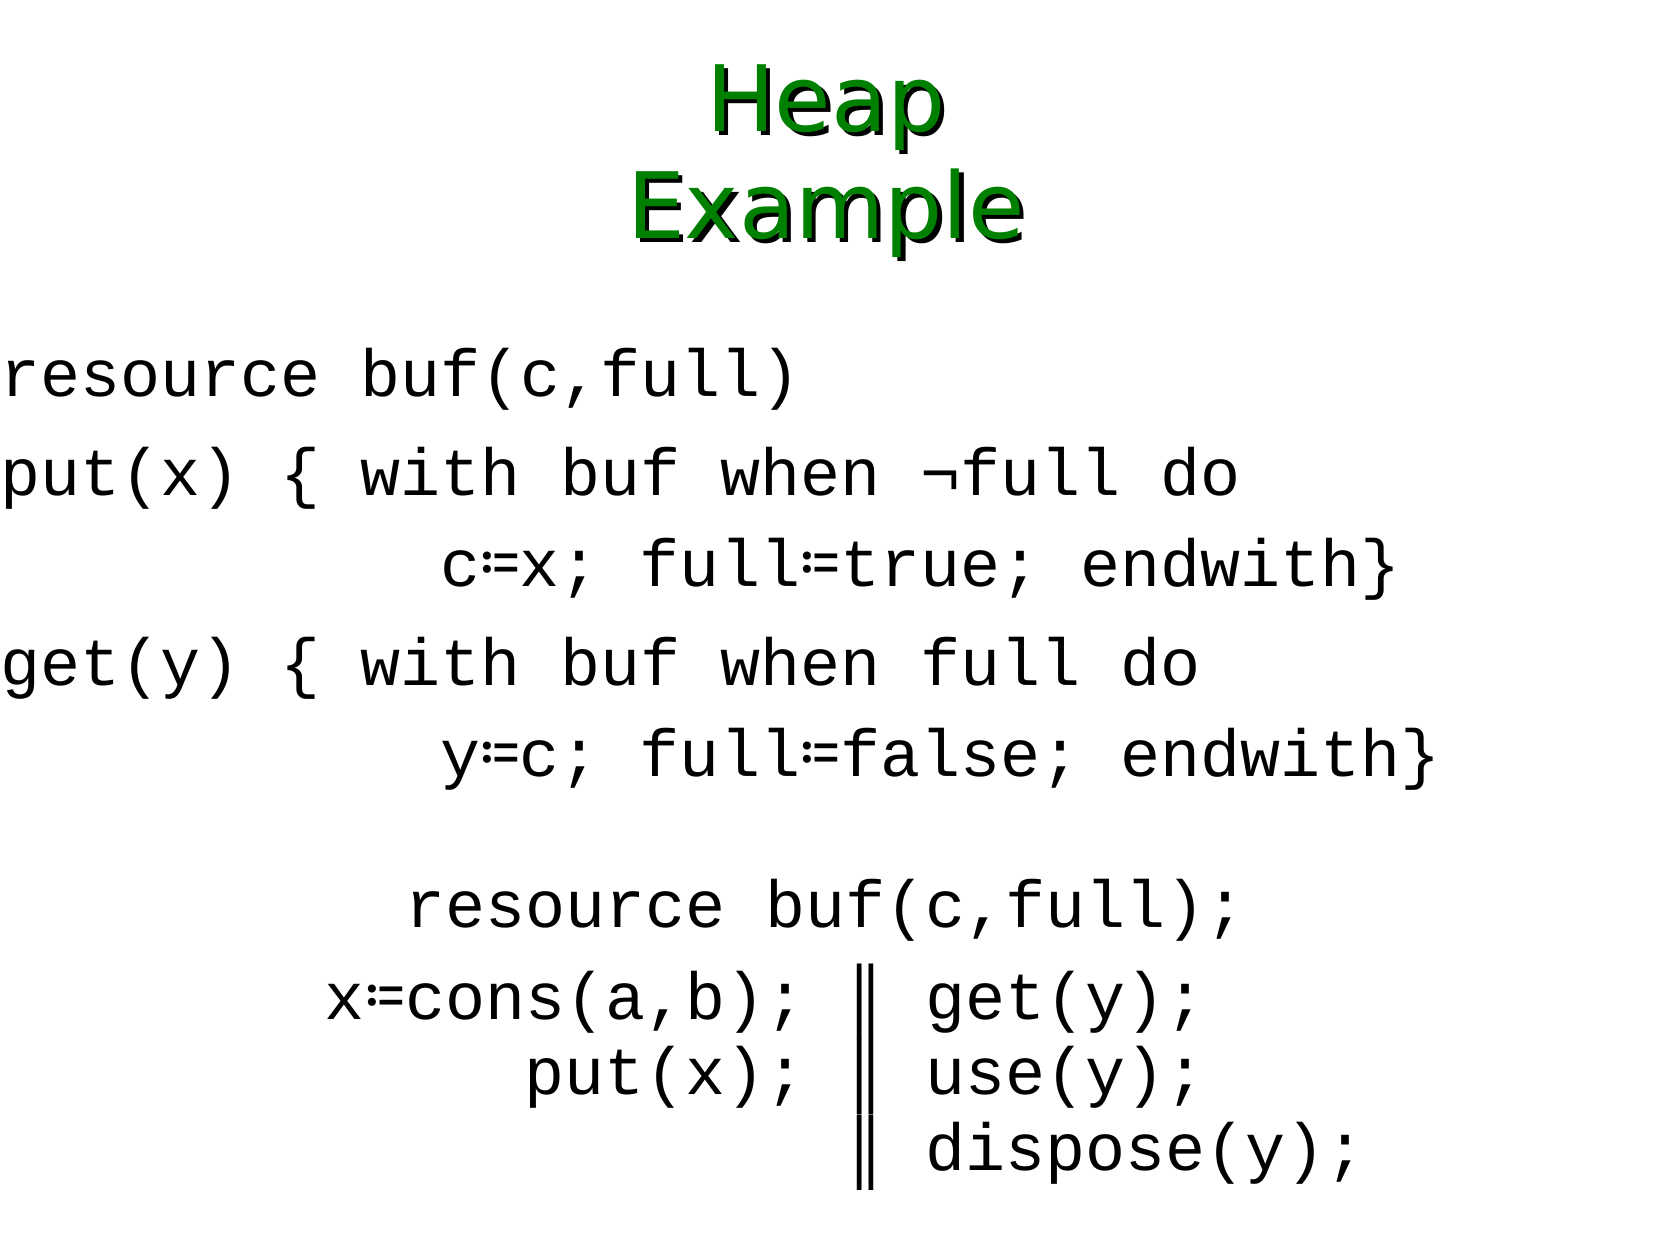

# Heap Example
resource buf(c,full)
put(x) { with buf when ¬full do
 c≔x; full≔true; endwith}
get(y) { with buf when full do
 y≔c; full≔false; endwith}
resource buf(c,full);
x≔cons(a,b); ║ get(y);
 put(x); ║ use(y);
 ║ dispose(y);